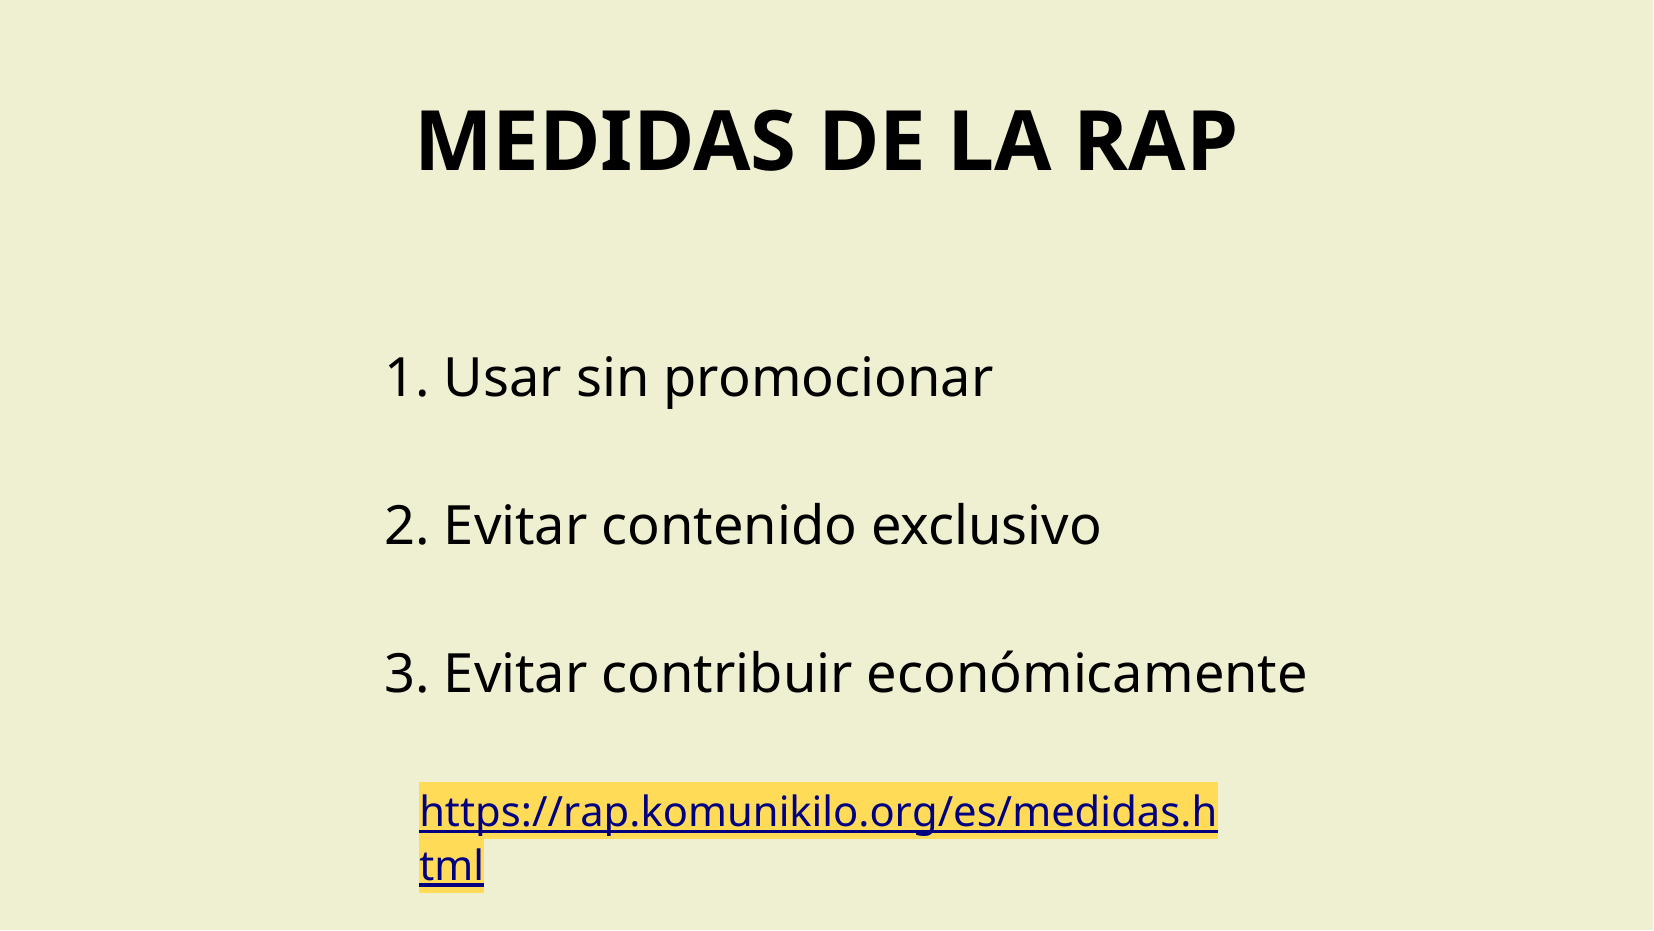

# Medidas de la rap
1. Usar sin promocionar
2. Evitar contenido exclusivo
3. Evitar contribuir económicamente
https://rap.komunikilo.org/es/medidas.html